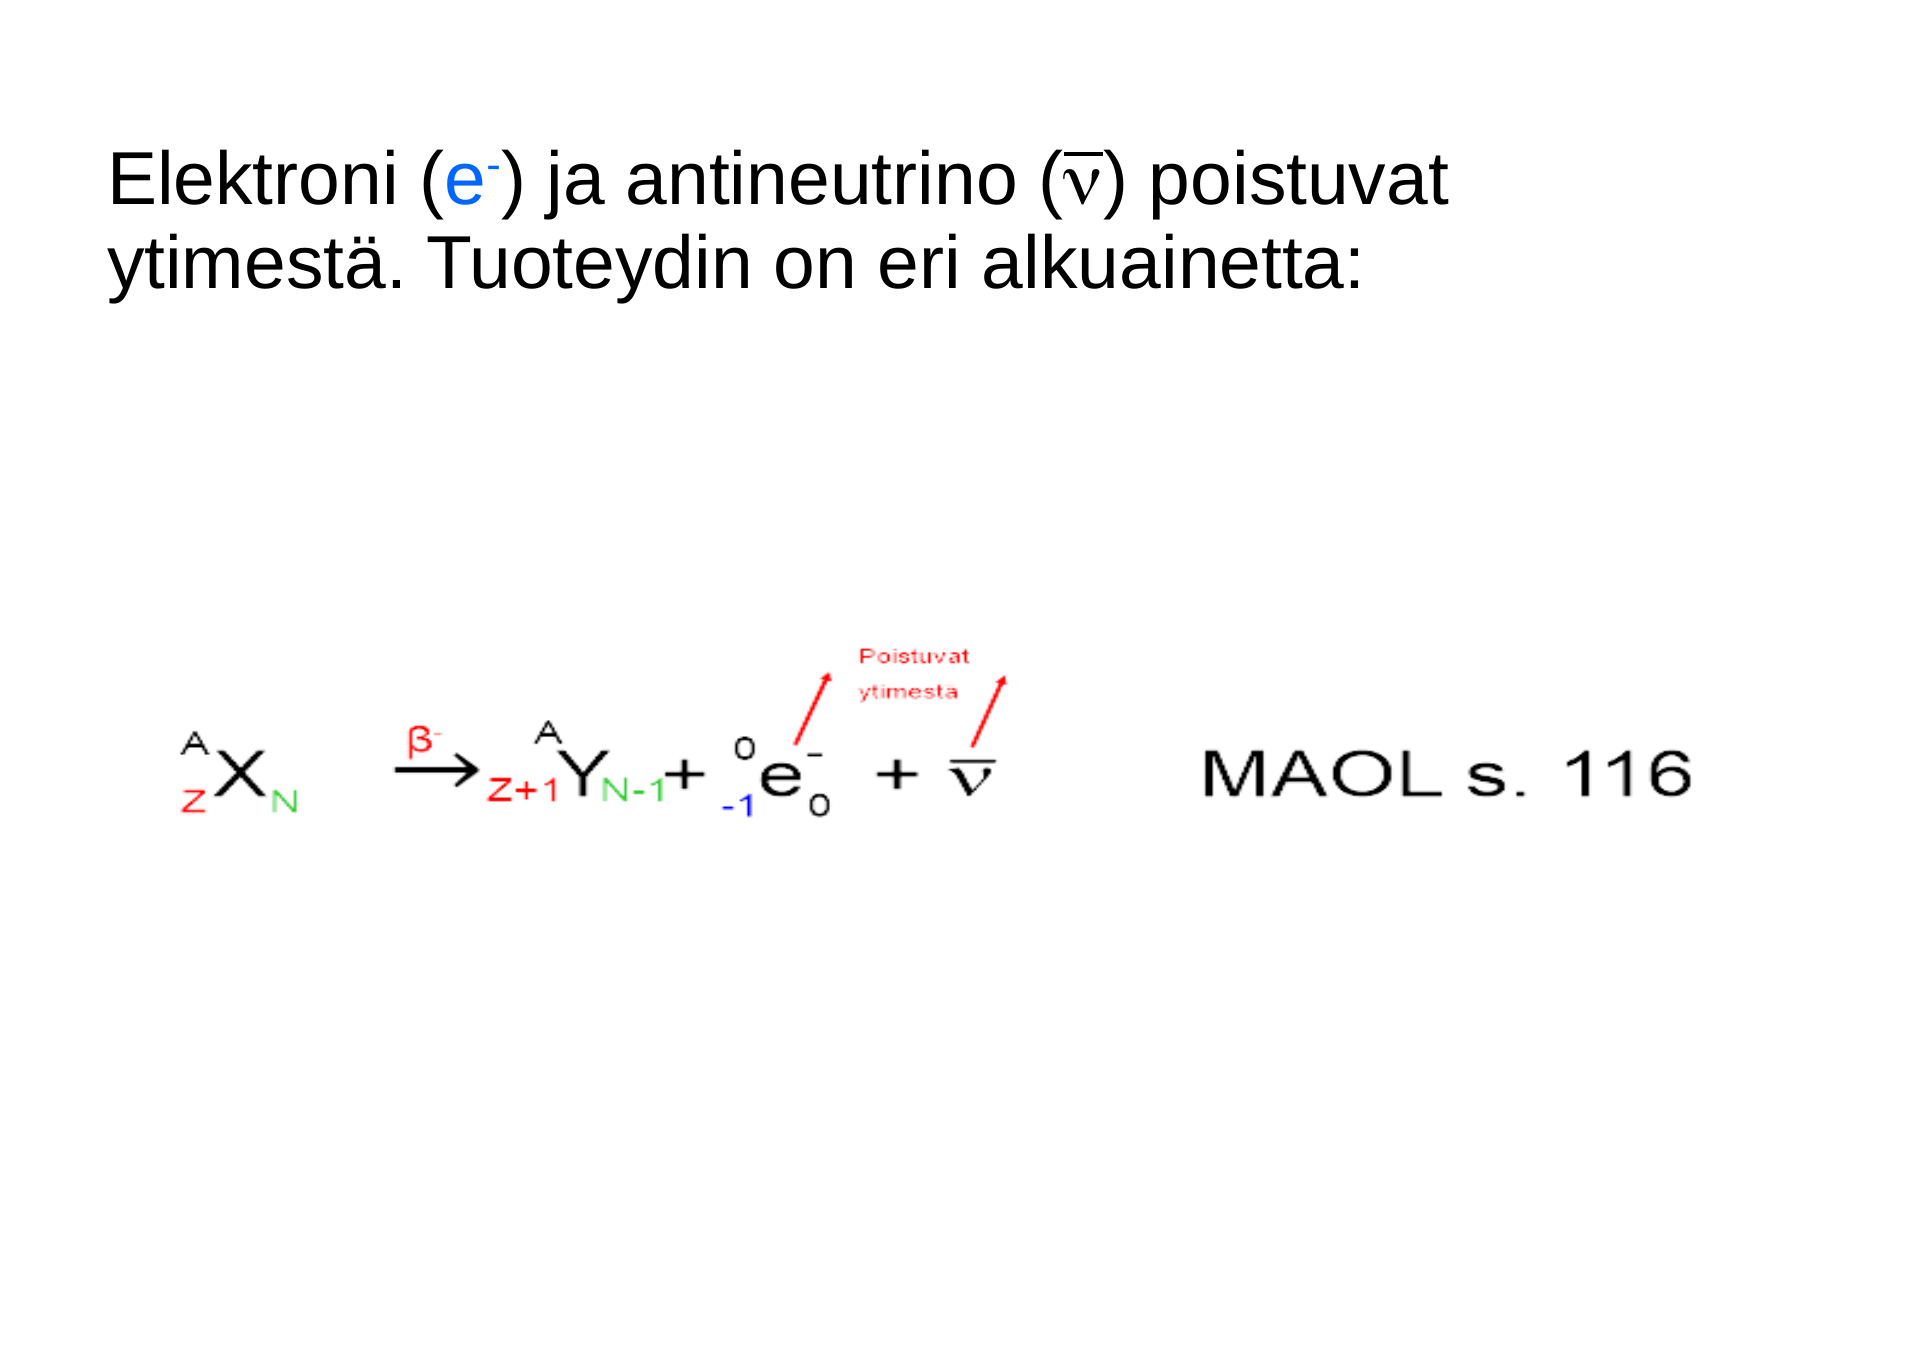

Elektroni (e-) ja antineutrino (n) poistuvat ytimestä. Tuoteydin on eri alkuainetta: